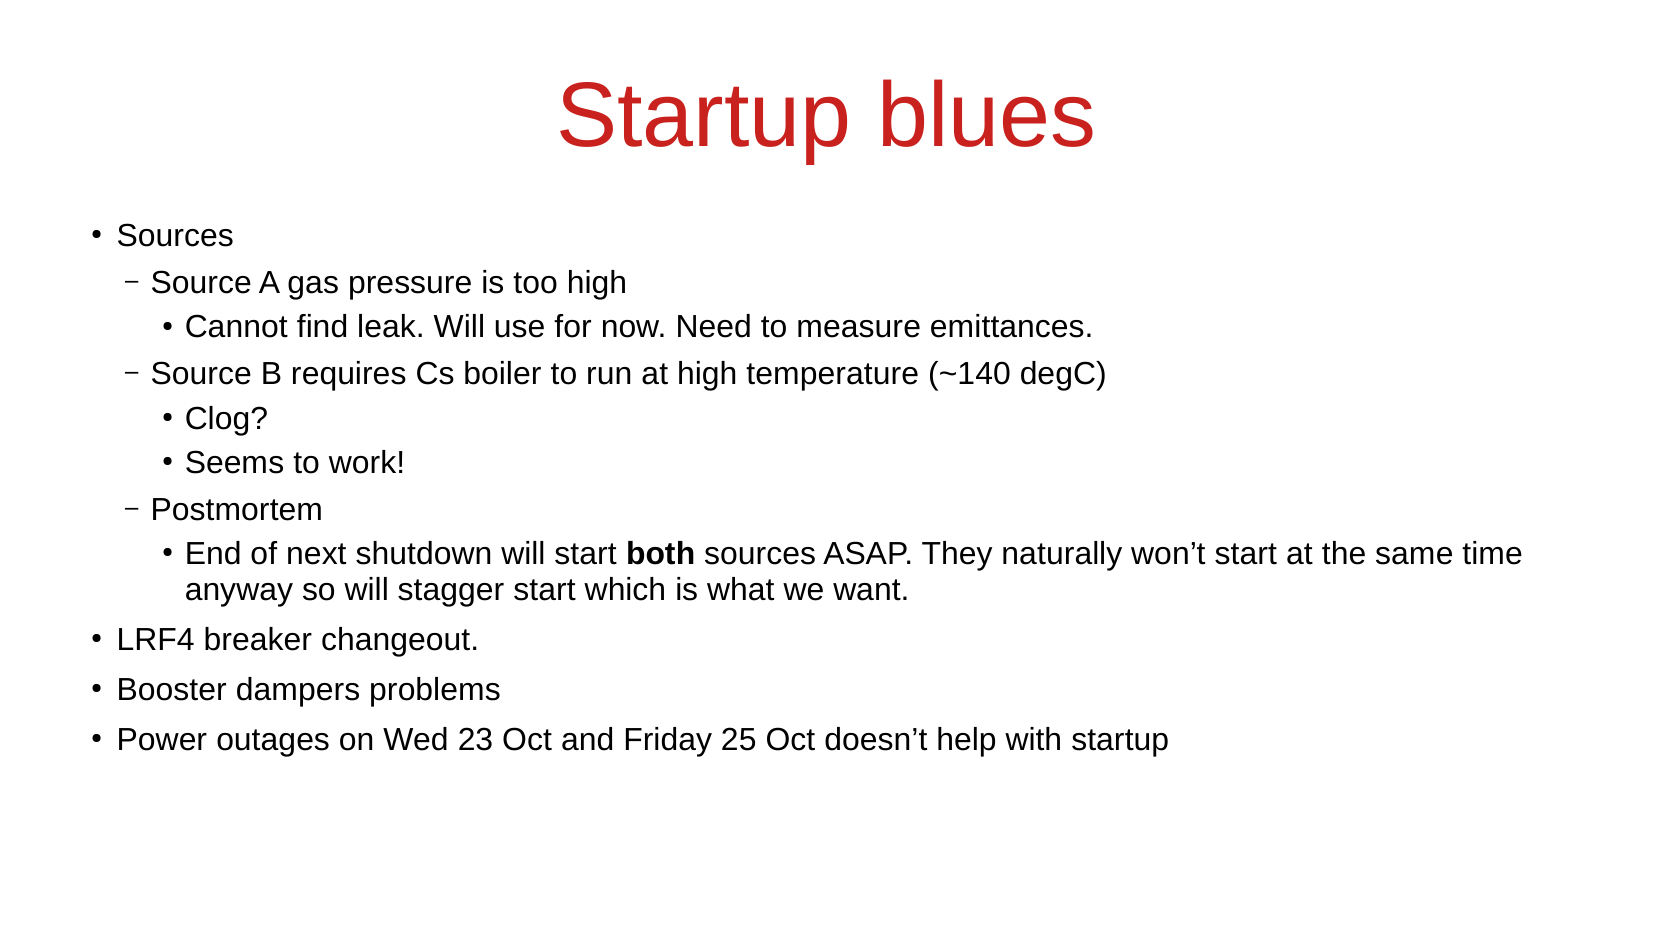

# Startup blues
Sources
Source A gas pressure is too high
Cannot find leak. Will use for now. Need to measure emittances.
Source B requires Cs boiler to run at high temperature (~140 degC)
Clog?
Seems to work!
Postmortem
End of next shutdown will start both sources ASAP. They naturally won’t start at the same time anyway so will stagger start which is what we want.
LRF4 breaker changeout.
Booster dampers problems
Power outages on Wed 23 Oct and Friday 25 Oct doesn’t help with startup